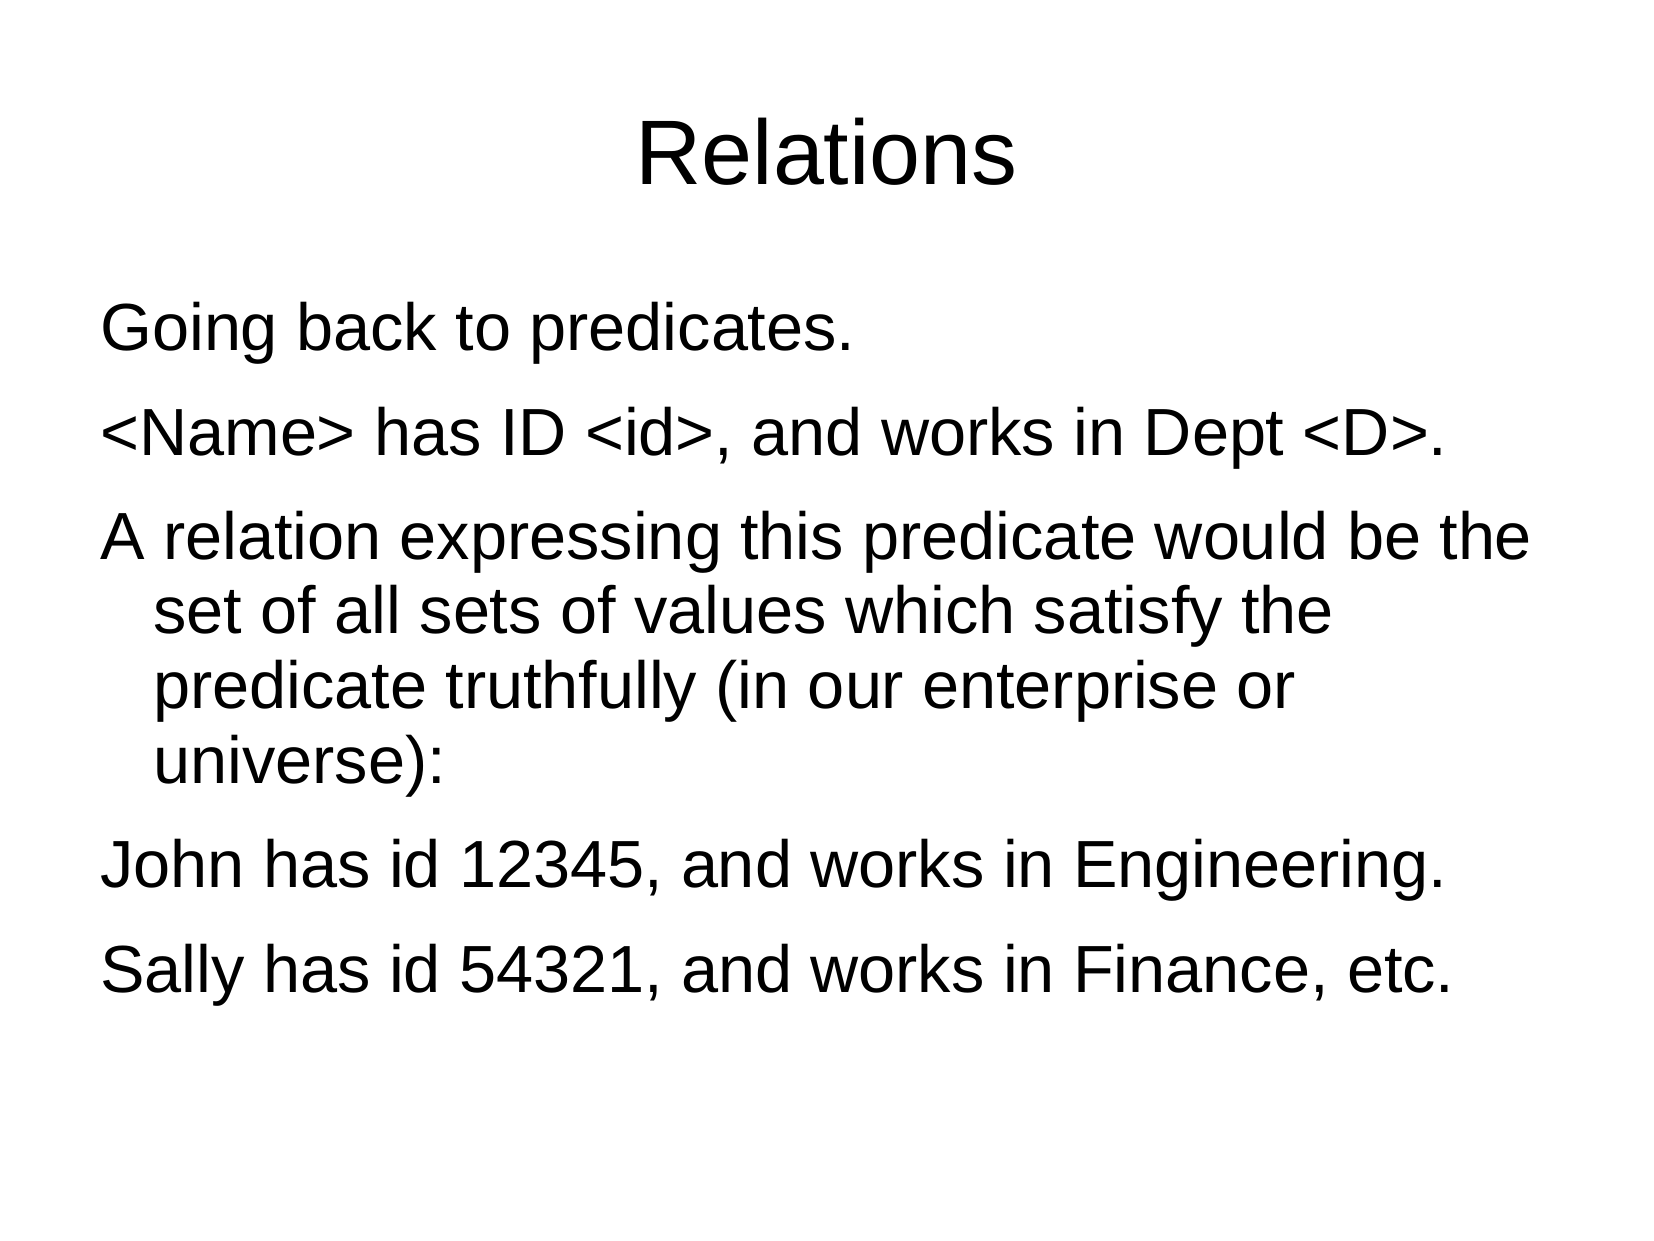

# Relations
Going back to predicates.
<Name> has ID <id>, and works in Dept <D>.
A relation expressing this predicate would be the set of all sets of values which satisfy the predicate truthfully (in our enterprise or universe):
John has id 12345, and works in Engineering.
Sally has id 54321, and works in Finance, etc.